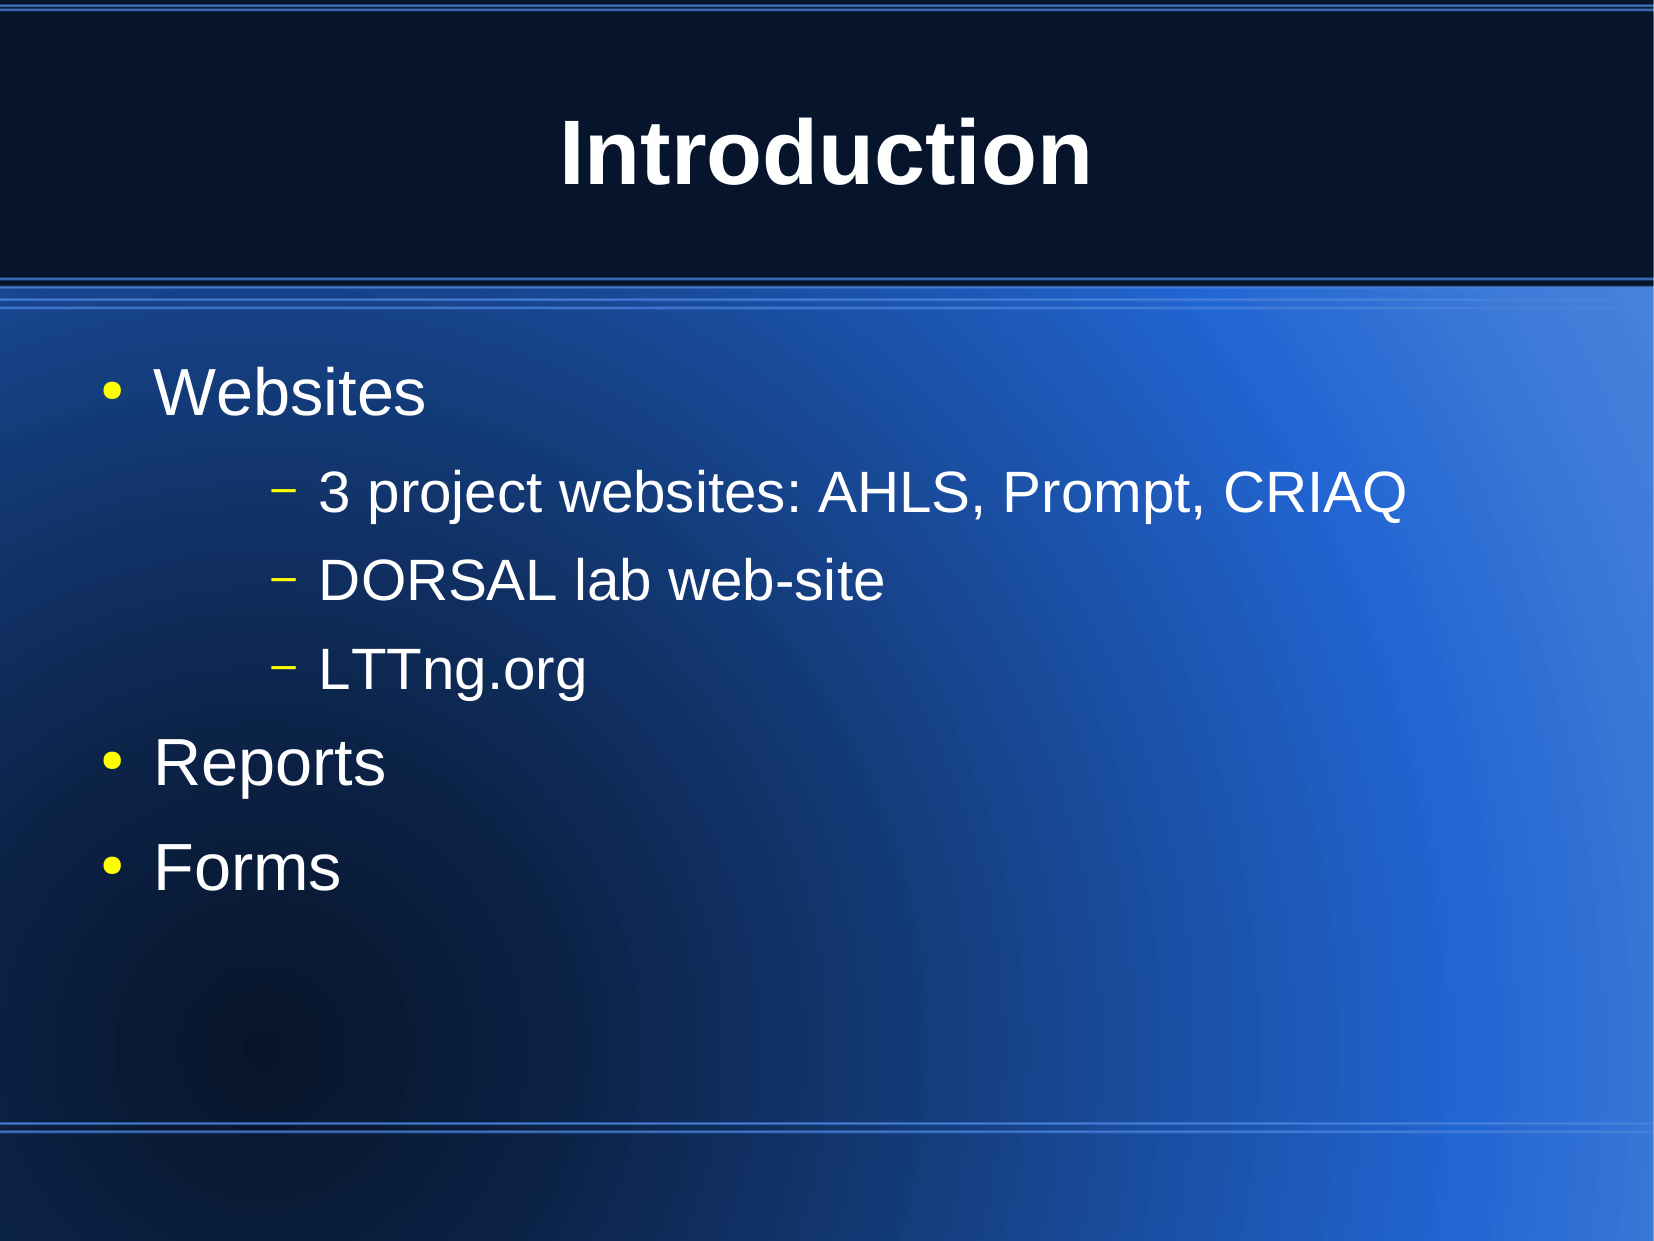

# Introduction
Websites
3 project websites: AHLS, Prompt, CRIAQ
DORSAL lab web-site
LTTng.org
Reports
Forms